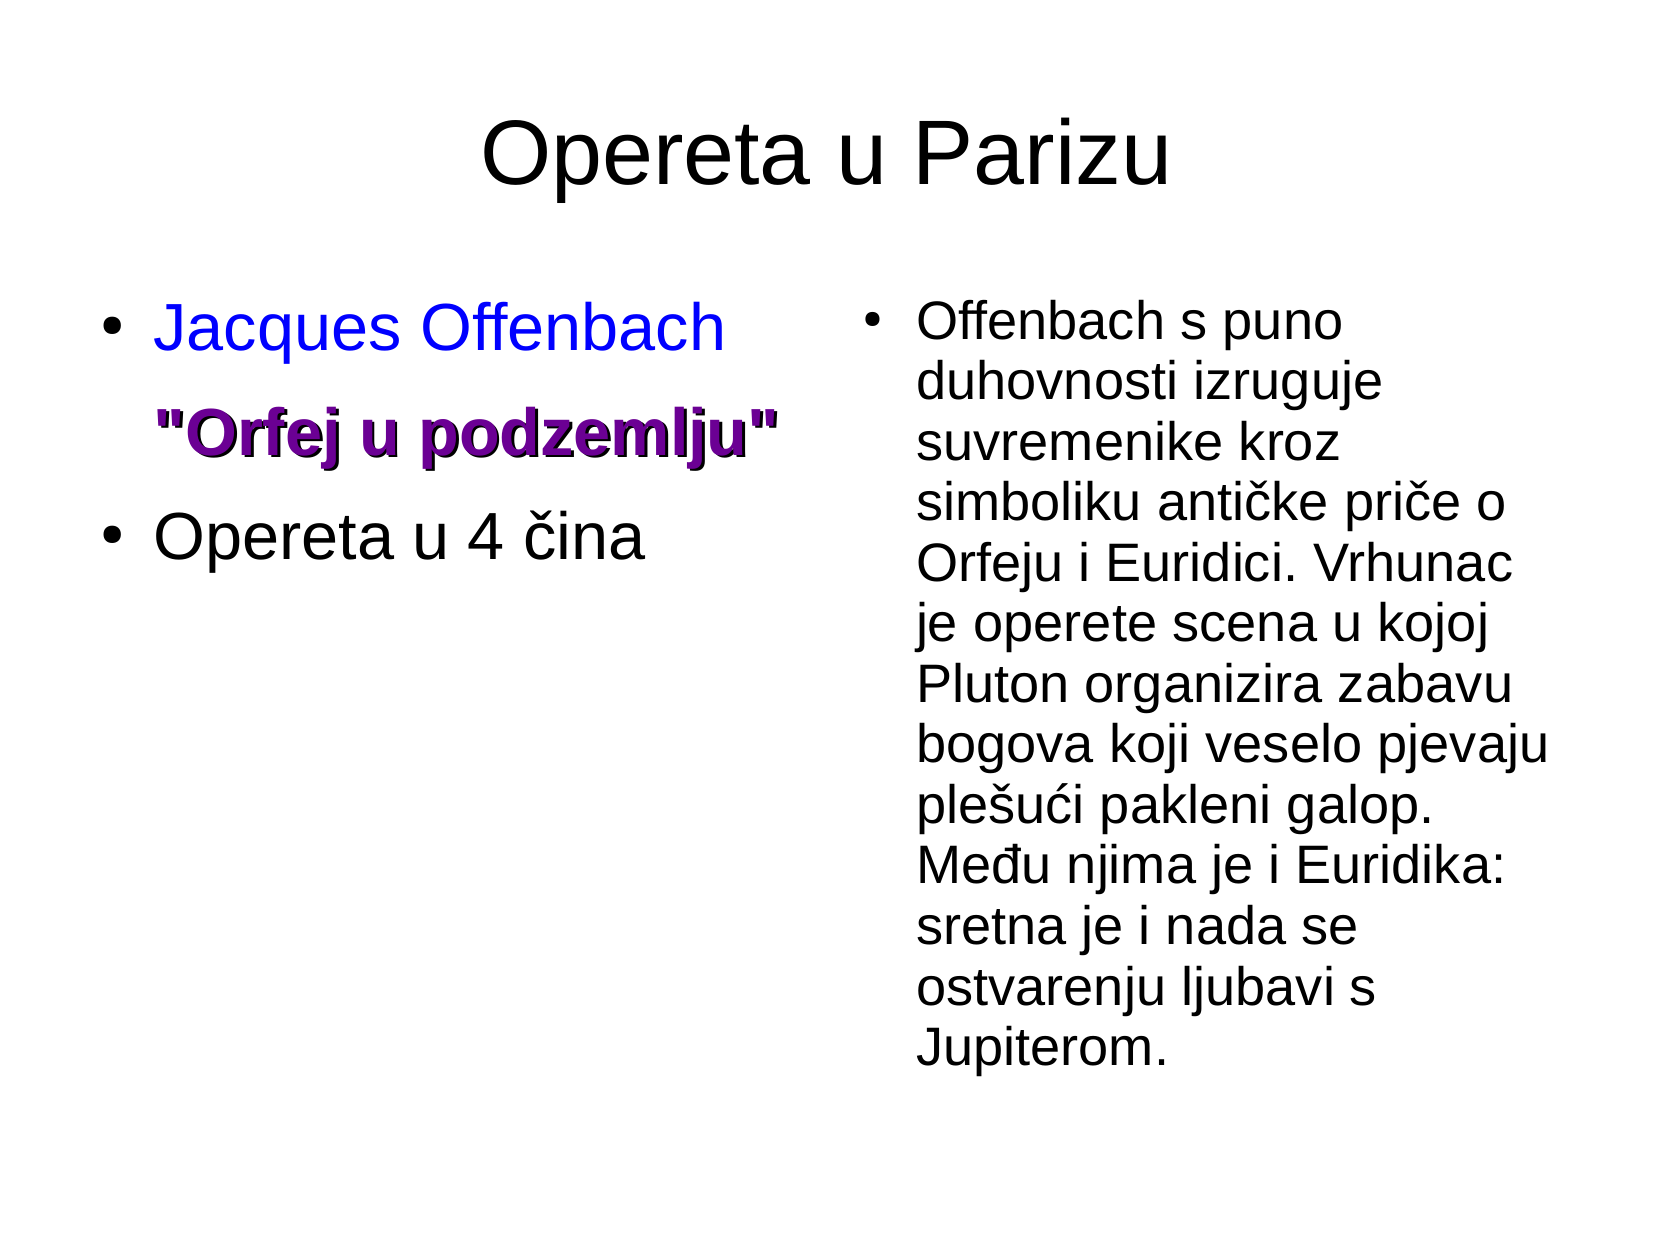

# Opereta u Parizu
Jacques Offenbach
"Orfej u podzemlju"
Opereta u 4 čina
Offenbach s puno duhovnosti izruguje suvremenike kroz simboliku antičke priče o Orfeju i Euridici. Vrhunac je operete scena u kojoj Pluton organizira zabavu bogova koji veselo pjevaju plešući pakleni galop. Među njima je i Euridika: sretna je i nada se ostvarenju ljubavi s Jupiterom.